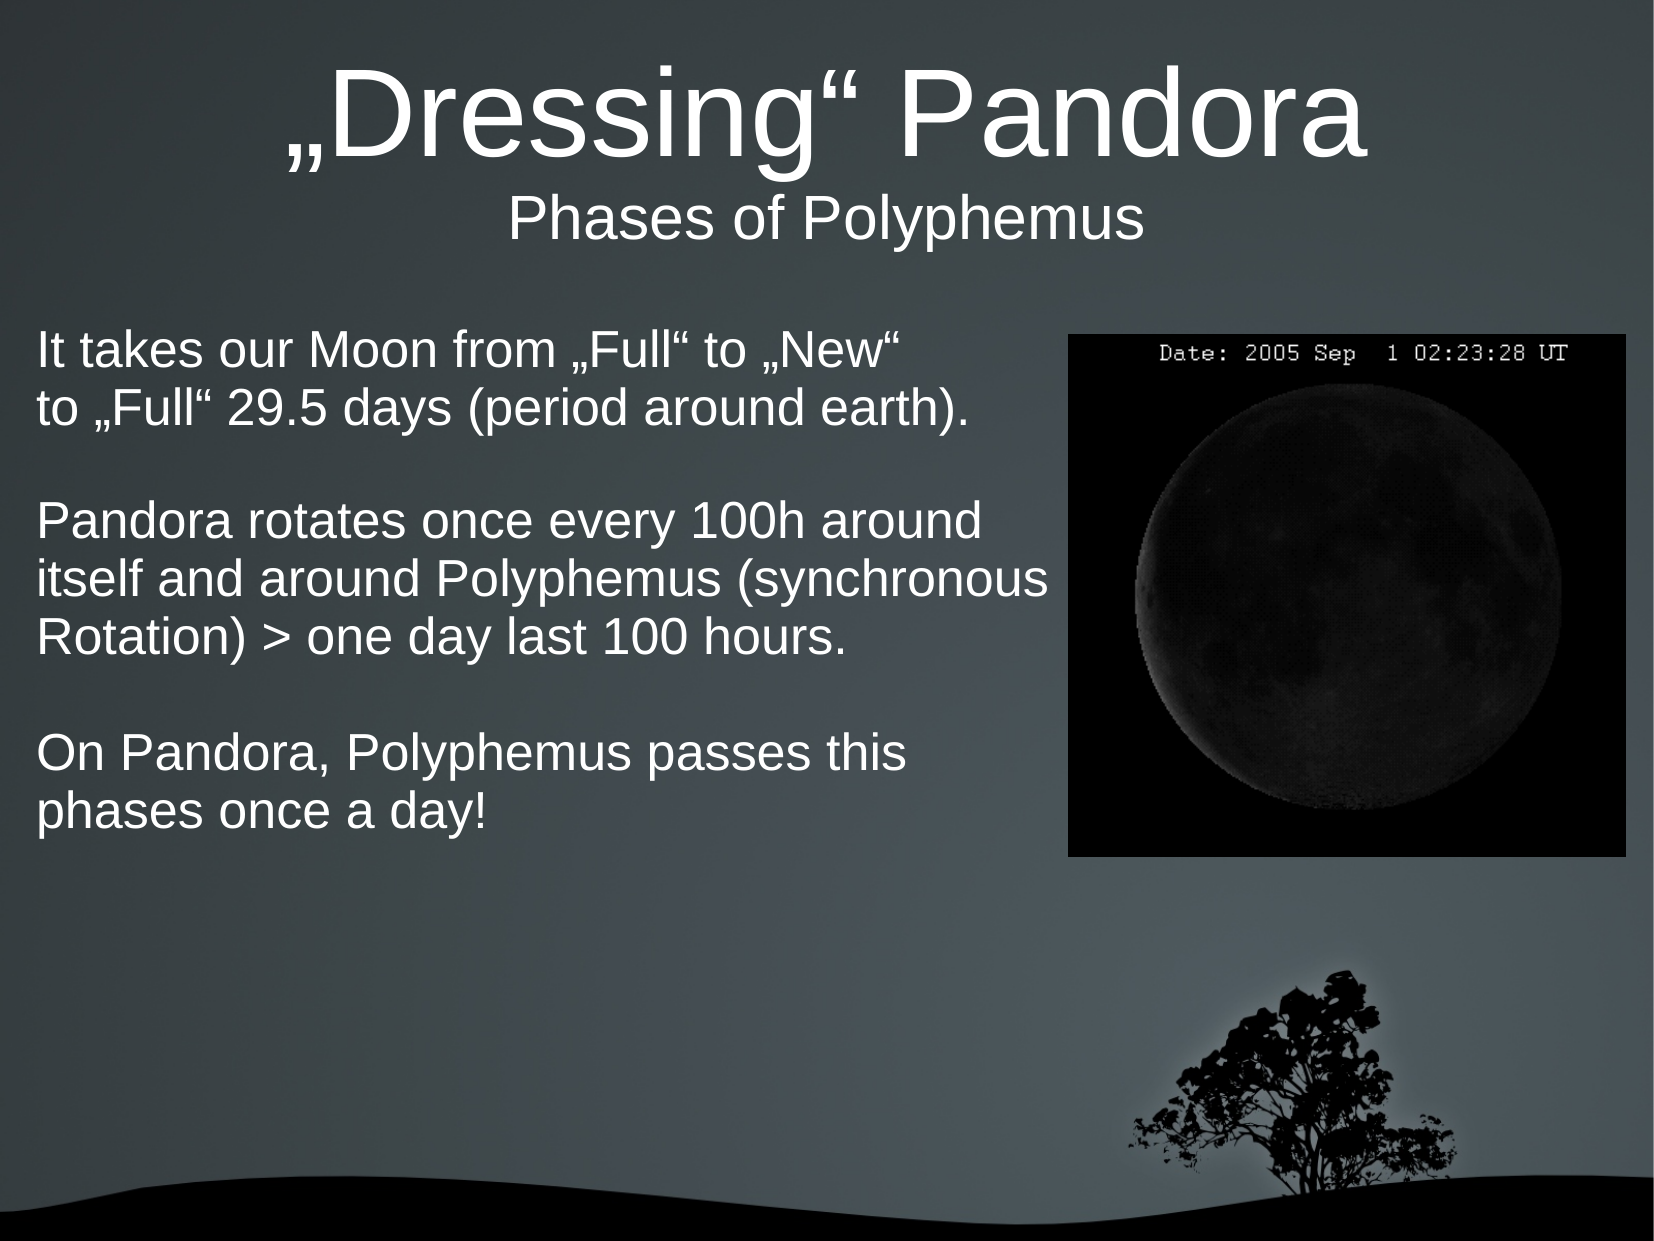

„Dressing“ Pandora
Phases of Polyphemus
It takes our Moon from „Full“ to „New“
to „Full“ 29.5 days (period around earth).
Pandora rotates once every 100h around
itself and around Polyphemus (synchronous
Rotation) > one day last 100 hours.
On Pandora, Polyphemus passes this
phases once a day!